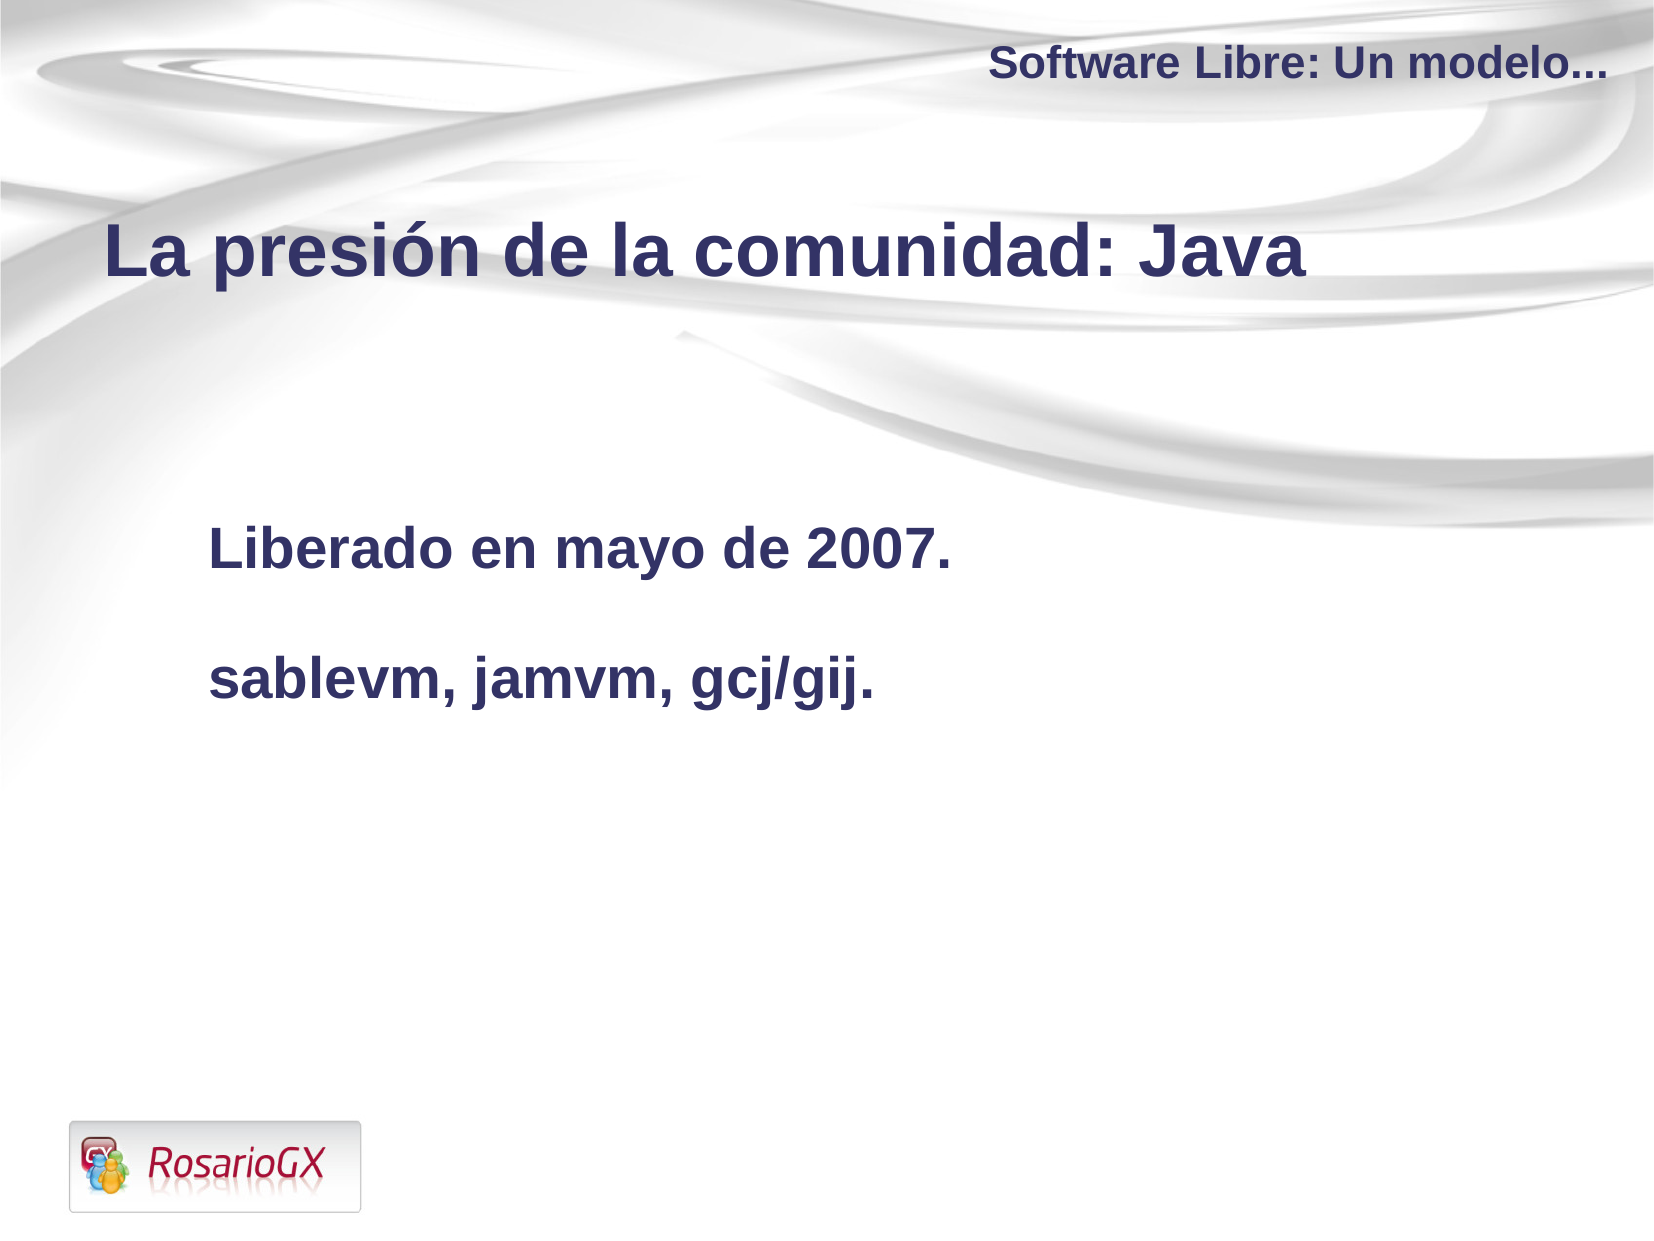

Software Libre: Un modelo...
La presión de la comunidad: Java
 Liberado en mayo de 2007.
 sablevm, jamvm, gcj/gij.